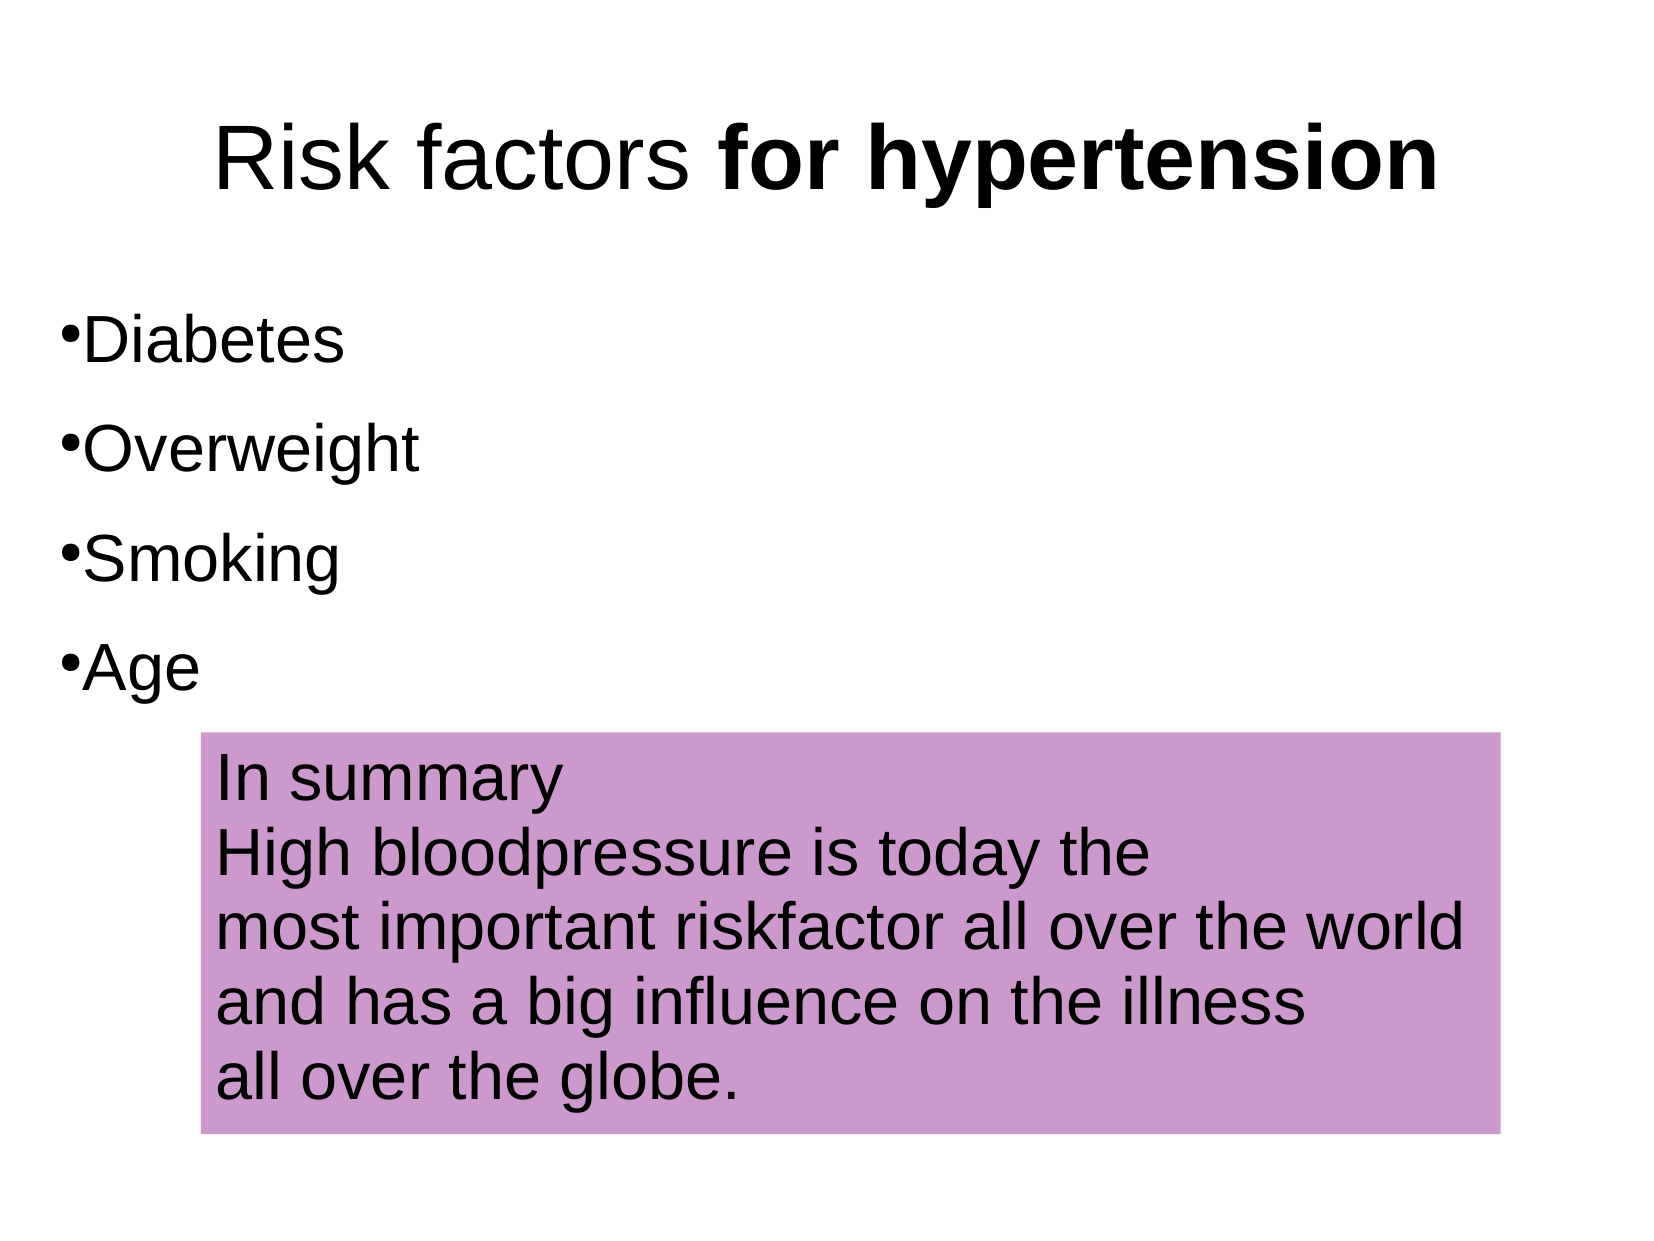

# Risk factors for hypertension
Diabetes
Overweight
Smoking
Age
In summary
High bloodpressure is today the
most important riskfactor all over the world
and has a big influence on the illness
all over the globe.